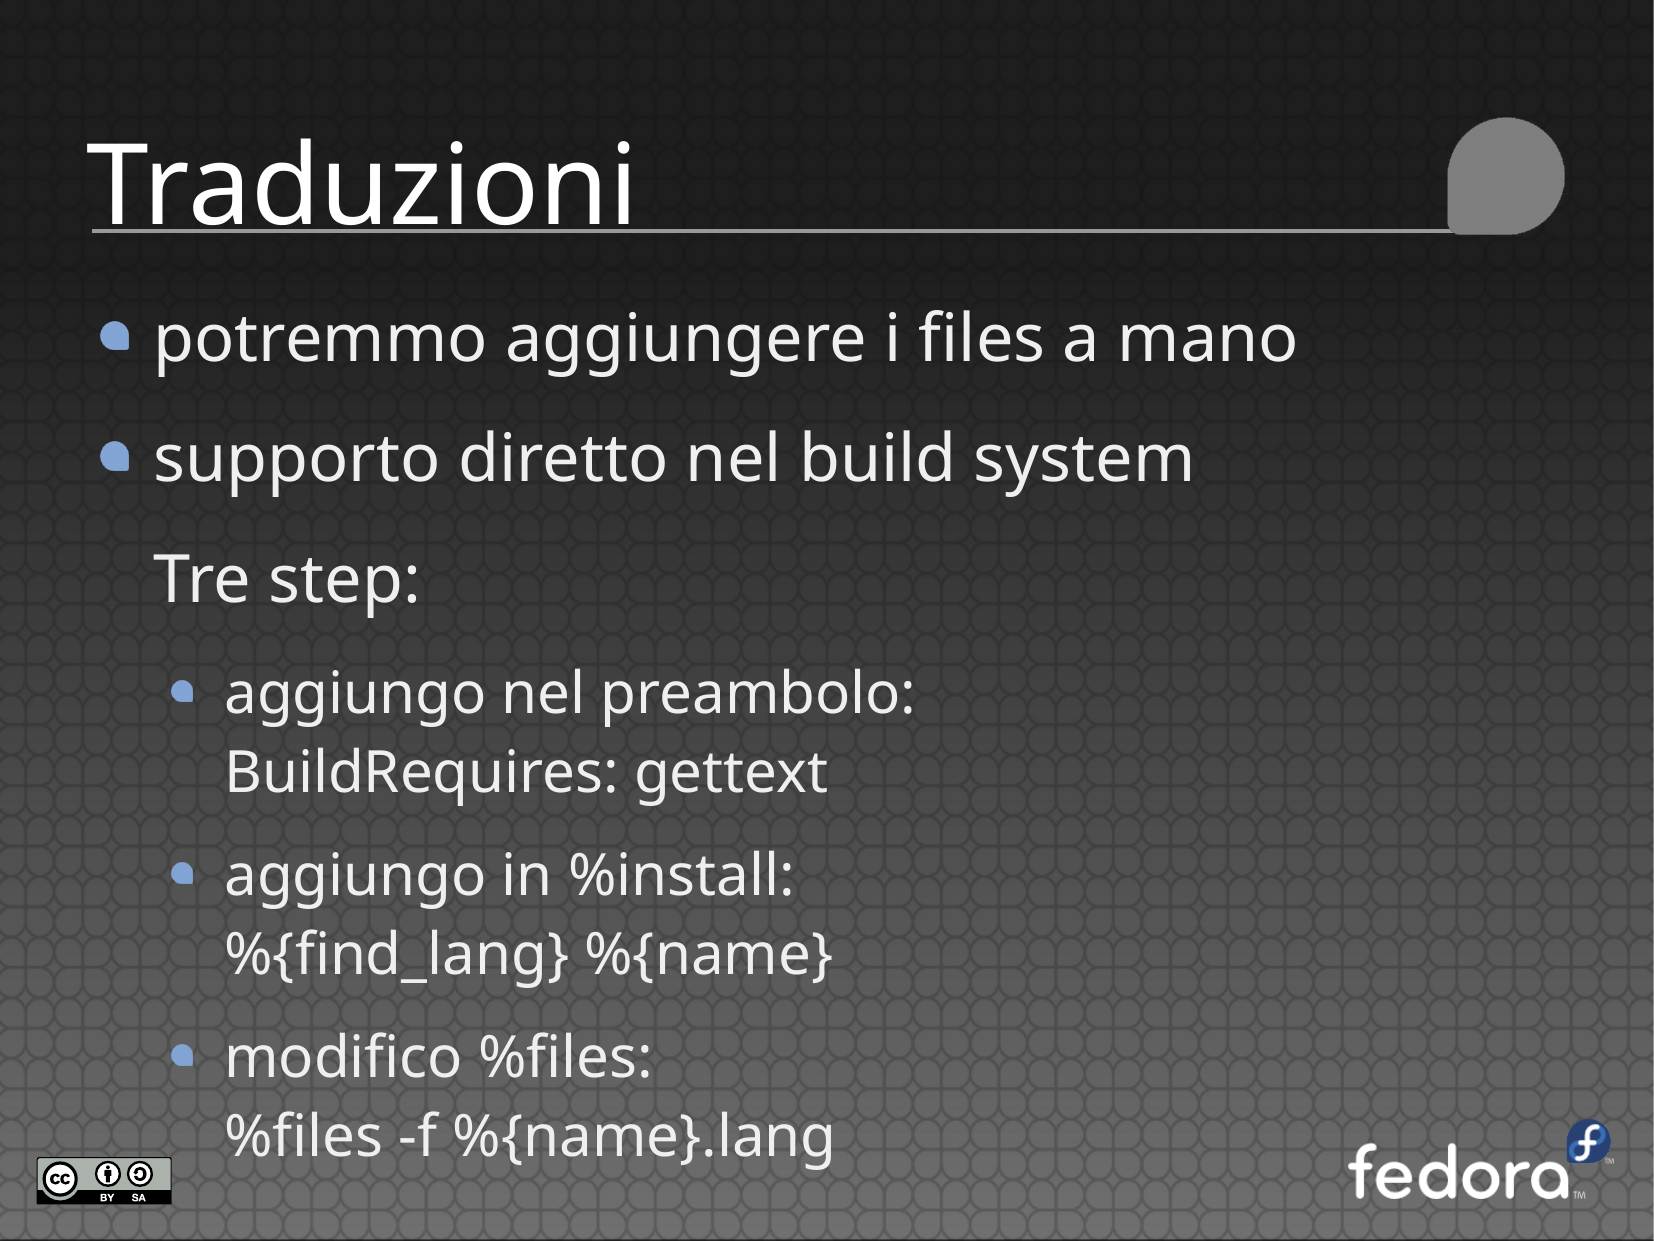

# Traduzioni
potremmo aggiungere i files a mano
supporto diretto nel build system
Tre step:
aggiungo nel preambolo:
BuildRequires: gettext
aggiungo in %install:
%{find_lang} %{name}
modifico %files:
%files -f %{name}.lang
che ci fanno i file sotto /usr/share/locale ?